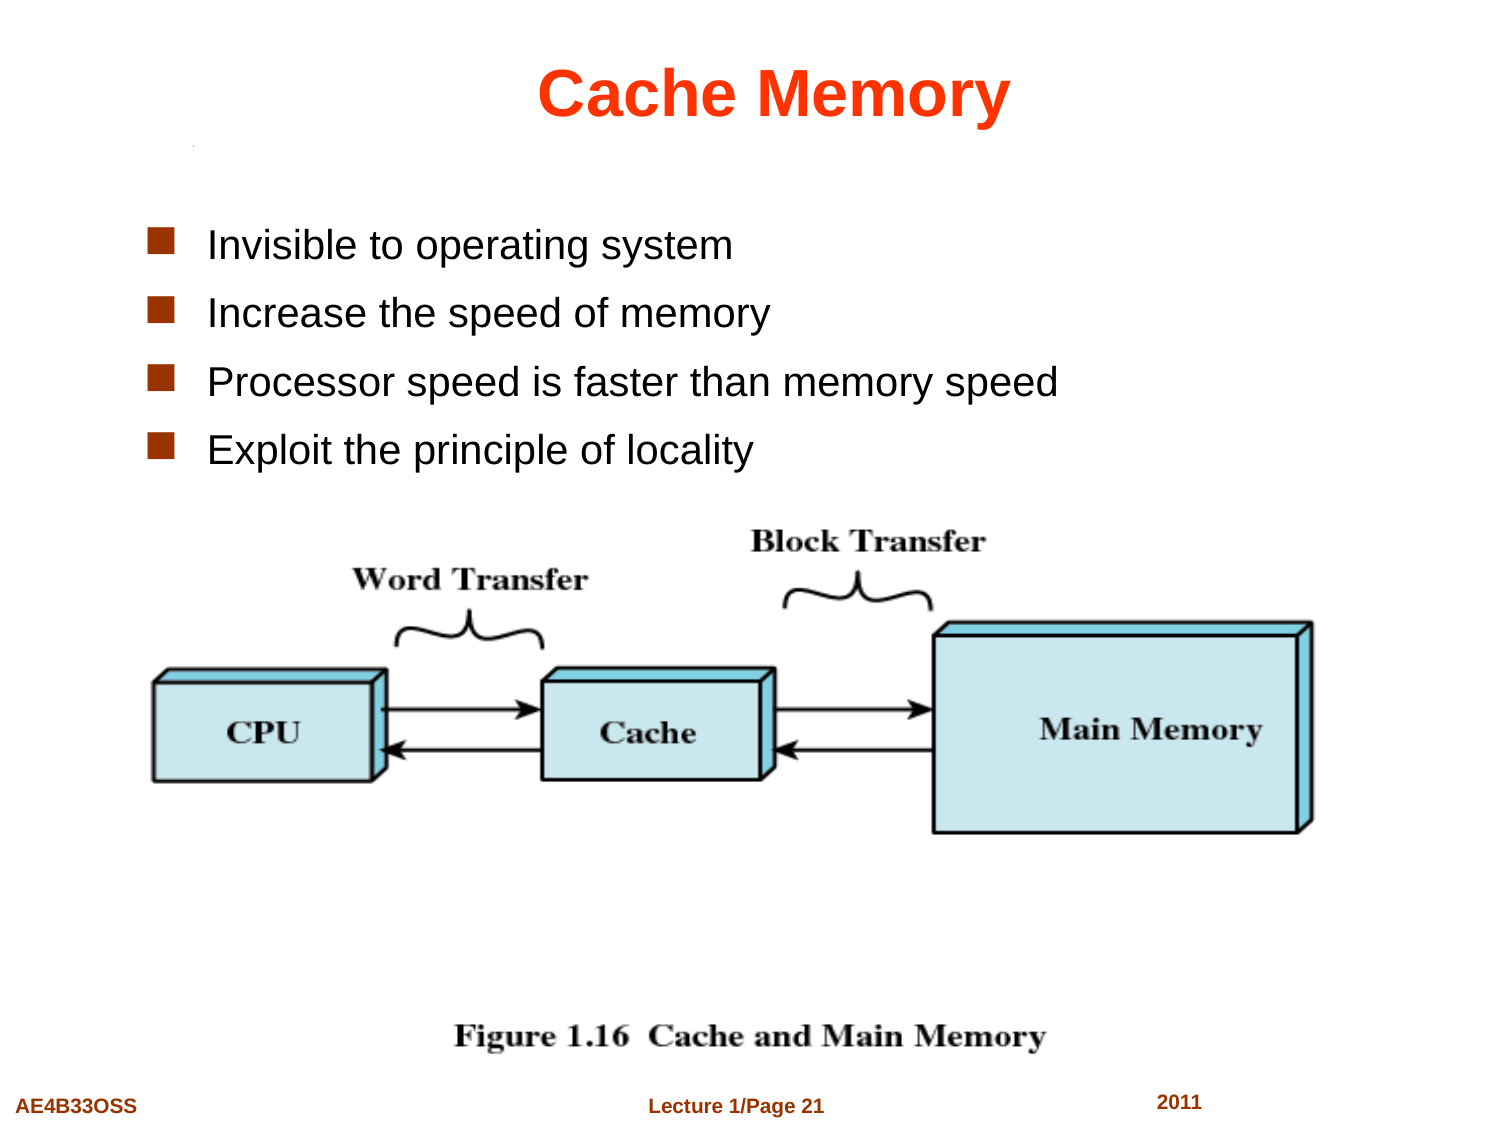

# Cache Memory
Invisible to operating system
Increase the speed of memory
Processor speed is faster than memory speed
Exploit the principle of locality